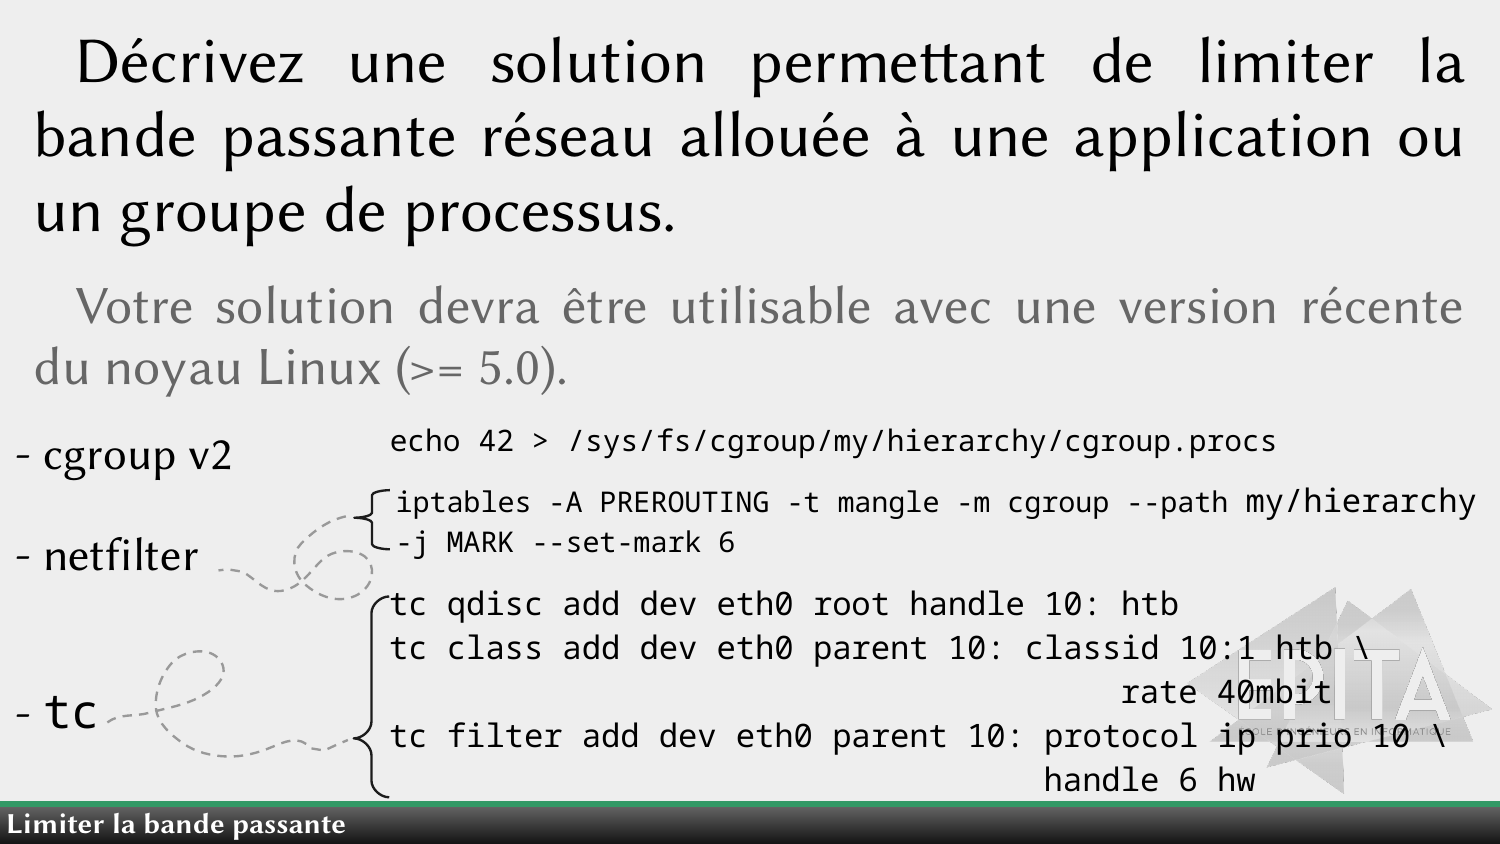

Décrivez une solution permettant de limiter la bande passante réseau allouée à une application ou un groupe de processus.
Votre solution devra être utilisable avec une version récente du noyau Linux (>= 5.0).
echo 42 > /sys/fs/cgroup/my/hierarchy/cgroup.procs
- cgroup v2
- netfilter
- tc
iptables -A PREROUTING -t mangle -m cgroup --path my/hierarchy -j MARK --set-mark 6
tc qdisc add dev eth0 root handle 10: htb
tc class add dev eth0 parent 10: classid 10:1 htb \
 rate 40mbit
tc filter add dev eth0 parent 10: protocol ip prio 10 \
 handle 6 hw
# Limiter la bande passante